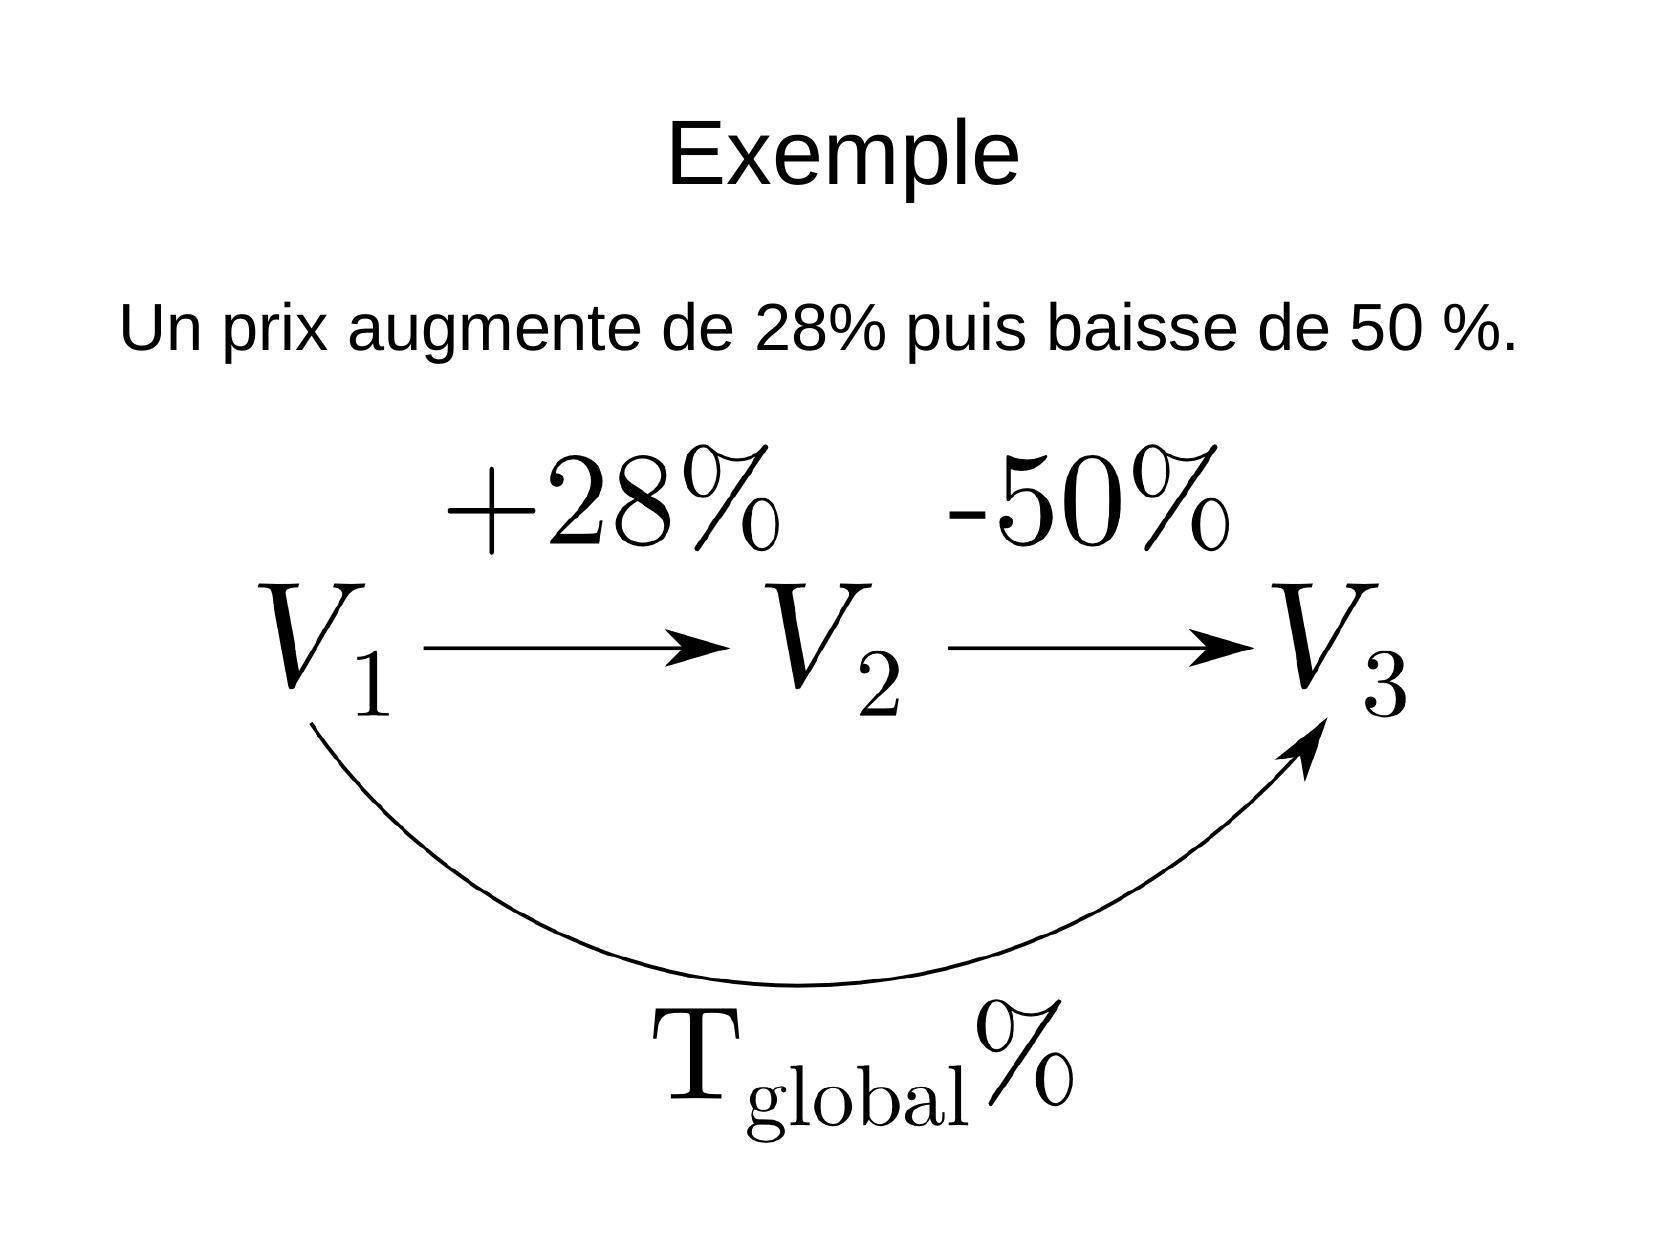

# Exemple
Un prix augmente de 28% puis baisse de 50 %.